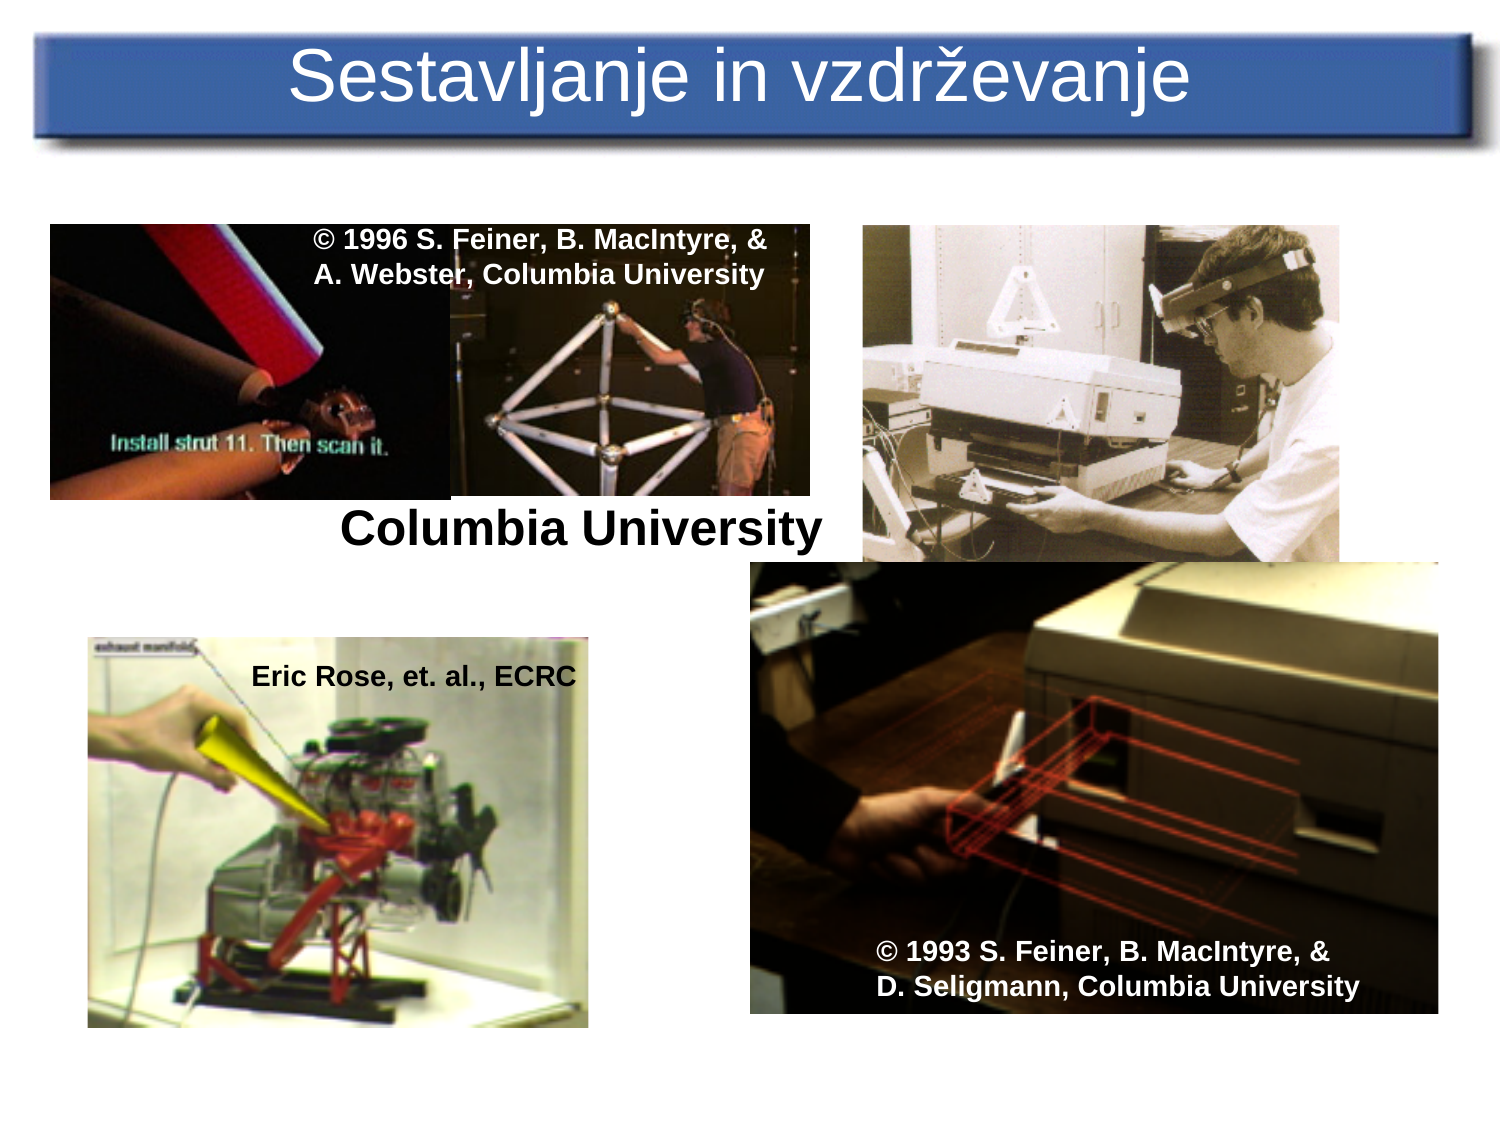

# Sestavljanje in vzdrževanje
© 1996 S. Feiner, B. MacIntyre, &
A. Webster, Columbia University
Columbia University
Eric Rose, et. al., ECRC
© 1993 S. Feiner, B. MacIntyre, &
D. Seligmann, Columbia University